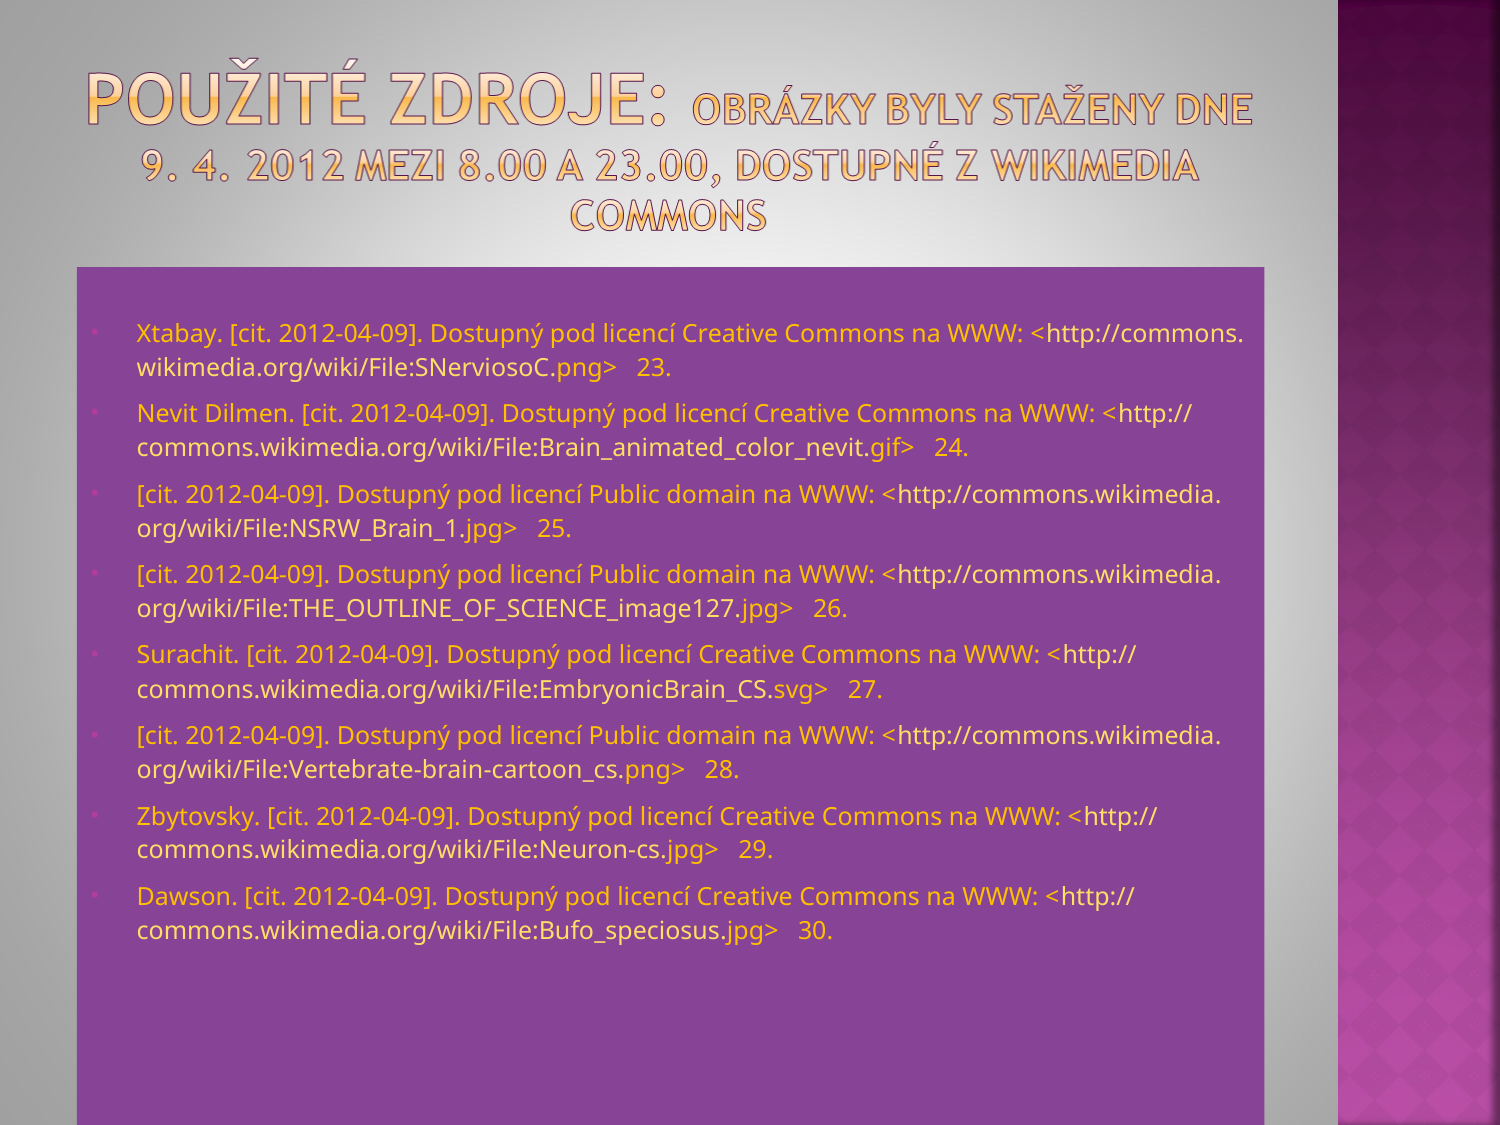

# Xtabay. [cit. 2012-04-09]. Dostupný pod licencí Creative Commons na WWW: <http://commons.wikimedia.org/wiki/File:SNerviosoC.png> 23.
Nevit Dilmen. [cit. 2012-04-09]. Dostupný pod licencí Creative Commons na WWW: <http://commons.wikimedia.org/wiki/File:Brain_animated_color_nevit.gif> 24.
[cit. 2012-04-09]. Dostupný pod licencí Public domain na WWW: <http://commons.wikimedia.org/wiki/File:NSRW_Brain_1.jpg> 25.
[cit. 2012-04-09]. Dostupný pod licencí Public domain na WWW: <http://commons.wikimedia.org/wiki/File:THE_OUTLINE_OF_SCIENCE_image127.jpg> 26.
Surachit. [cit. 2012-04-09]. Dostupný pod licencí Creative Commons na WWW: <http://commons.wikimedia.org/wiki/File:EmbryonicBrain_CS.svg> 27.
[cit. 2012-04-09]. Dostupný pod licencí Public domain na WWW: <http://commons.wikimedia.org/wiki/File:Vertebrate-brain-cartoon_cs.png> 28.
Zbytovsky. [cit. 2012-04-09]. Dostupný pod licencí Creative Commons na WWW: <http://commons.wikimedia.org/wiki/File:Neuron-cs.jpg> 29.
Dawson. [cit. 2012-04-09]. Dostupný pod licencí Creative Commons na WWW: <http://commons.wikimedia.org/wiki/File:Bufo_speciosus.jpg> 30.